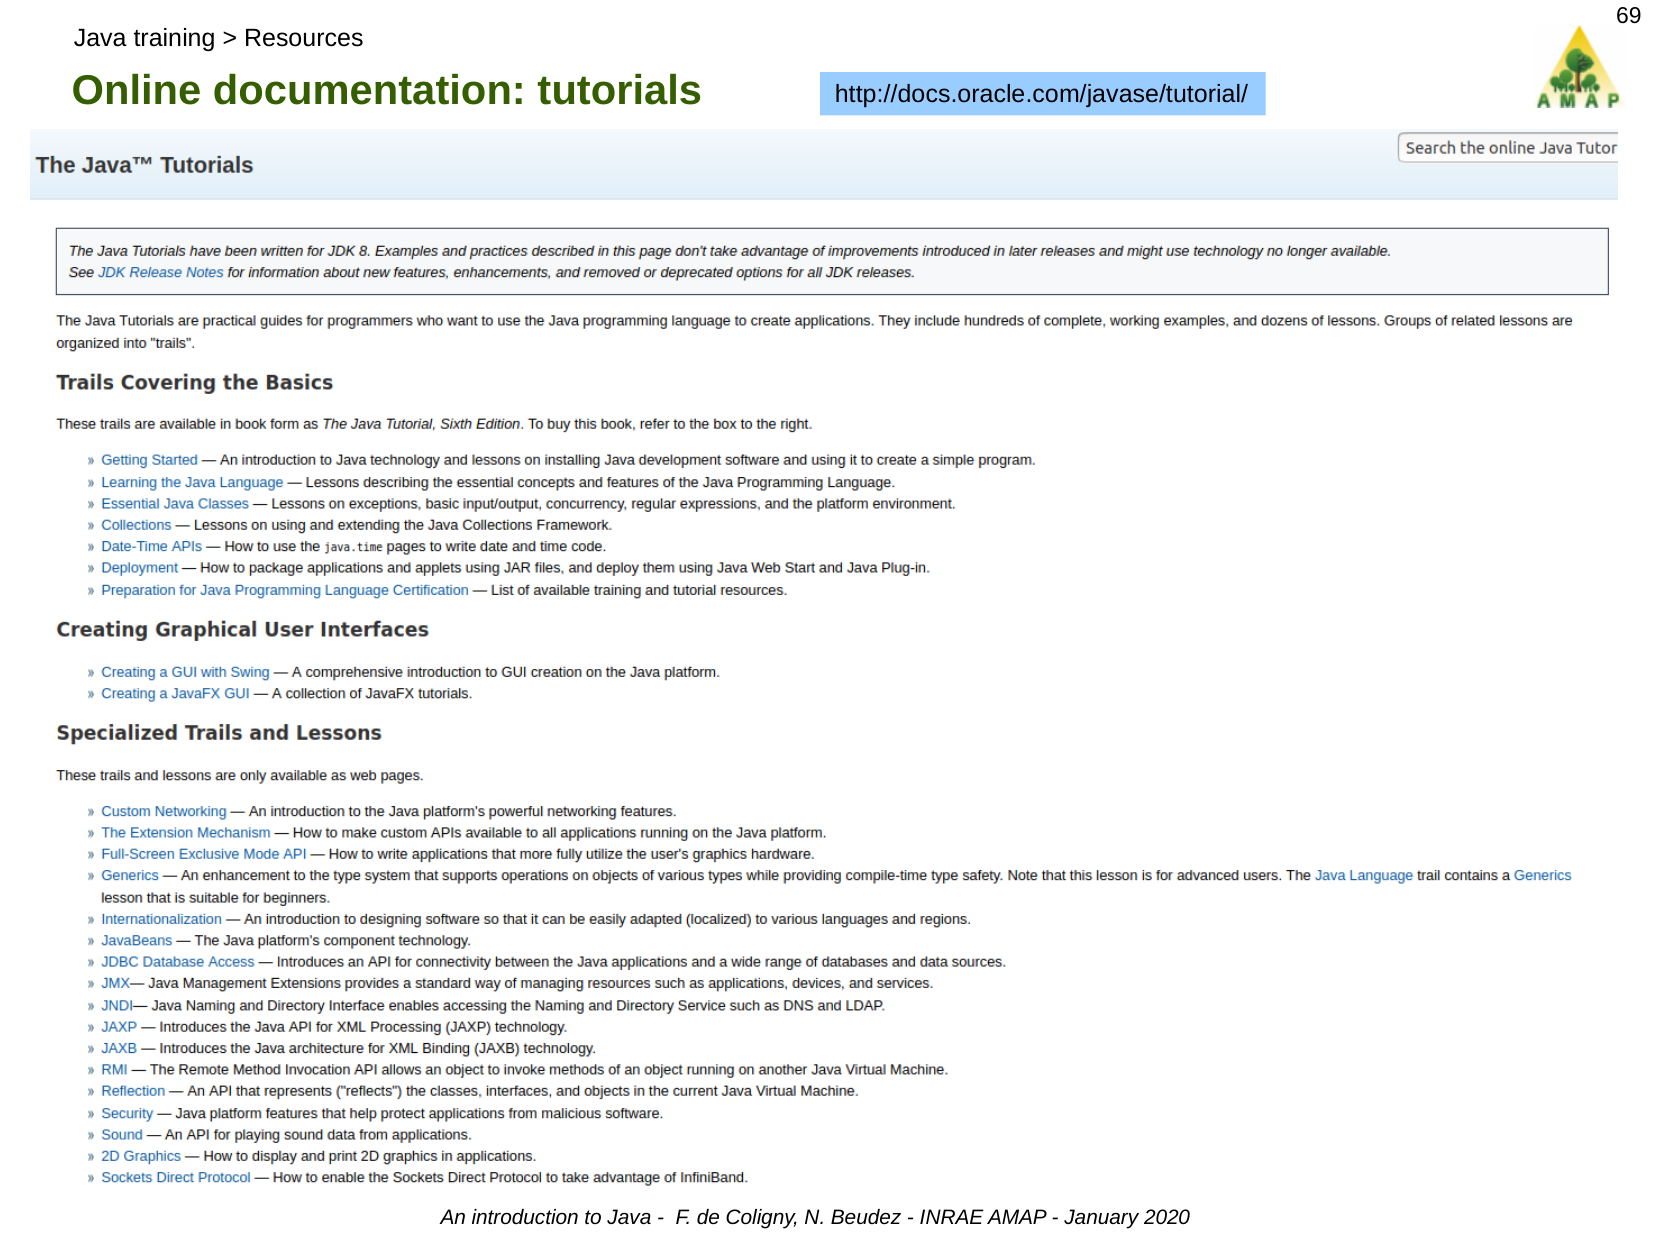

69
Java training > Resources
Online documentation: tutorials
http://docs.oracle.com/javase/tutorial/